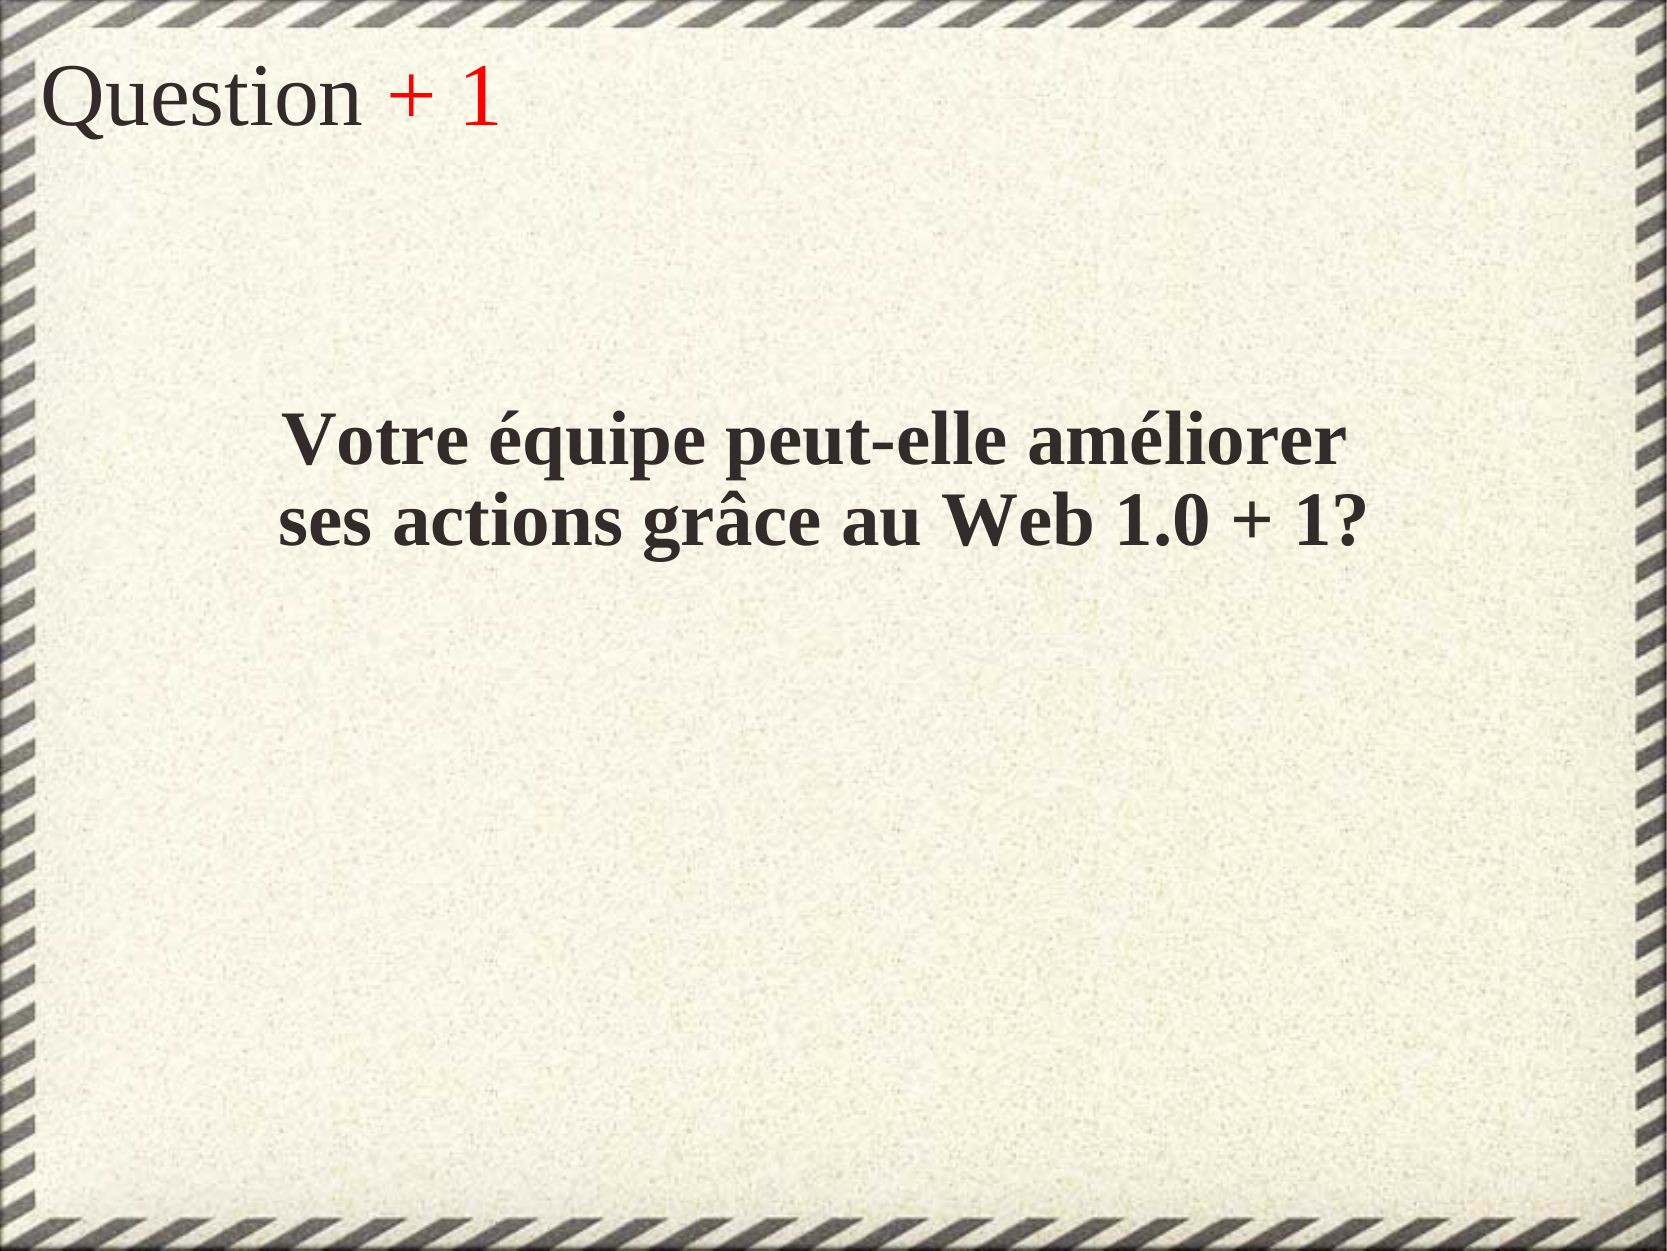

# Question + 1
Votre équipe peut-elle améliorer
ses actions grâce au Web 1.0 + 1?